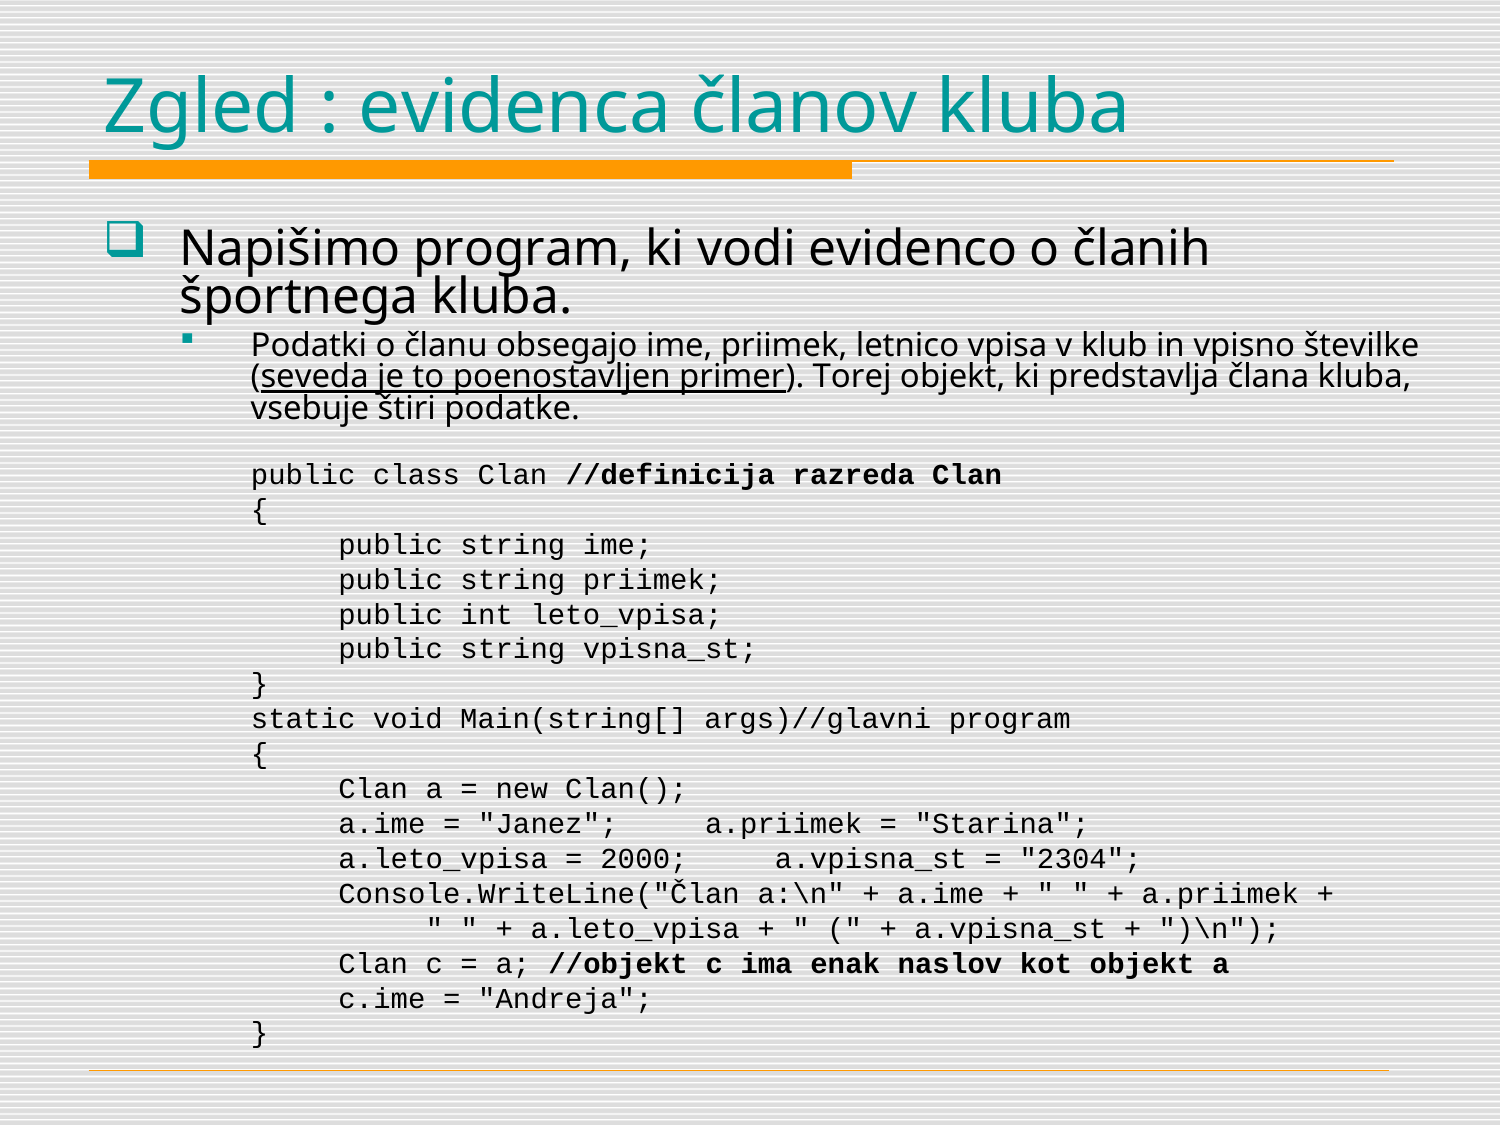

# Zgled : evidenca članov kluba
Napišimo program, ki vodi evidenco o članih športnega kluba.
Podatki o članu obsegajo ime, priimek, letnico vpisa v klub in vpisno številke (seveda je to poenostavljen primer). Torej objekt, ki predstavlja člana kluba, vsebuje štiri podatke.
public class Clan //definicija razreda Clan
{
 public string ime;
 public string priimek;
 public int leto_vpisa;
 public string vpisna_st;
}
static void Main(string[] args)//glavni program
{
 Clan a = new Clan();
 a.ime = "Janez"; a.priimek = "Starina";
 a.leto_vpisa = 2000; a.vpisna_st = "2304";
 Console.WriteLine("Član a:\n" + a.ime + " " + a.priimek +
 " " + a.leto_vpisa + " (" + a.vpisna_st + ")\n");
 Clan c = a; //objekt c ima enak naslov kot objekt a
 c.ime = "Andreja";
}